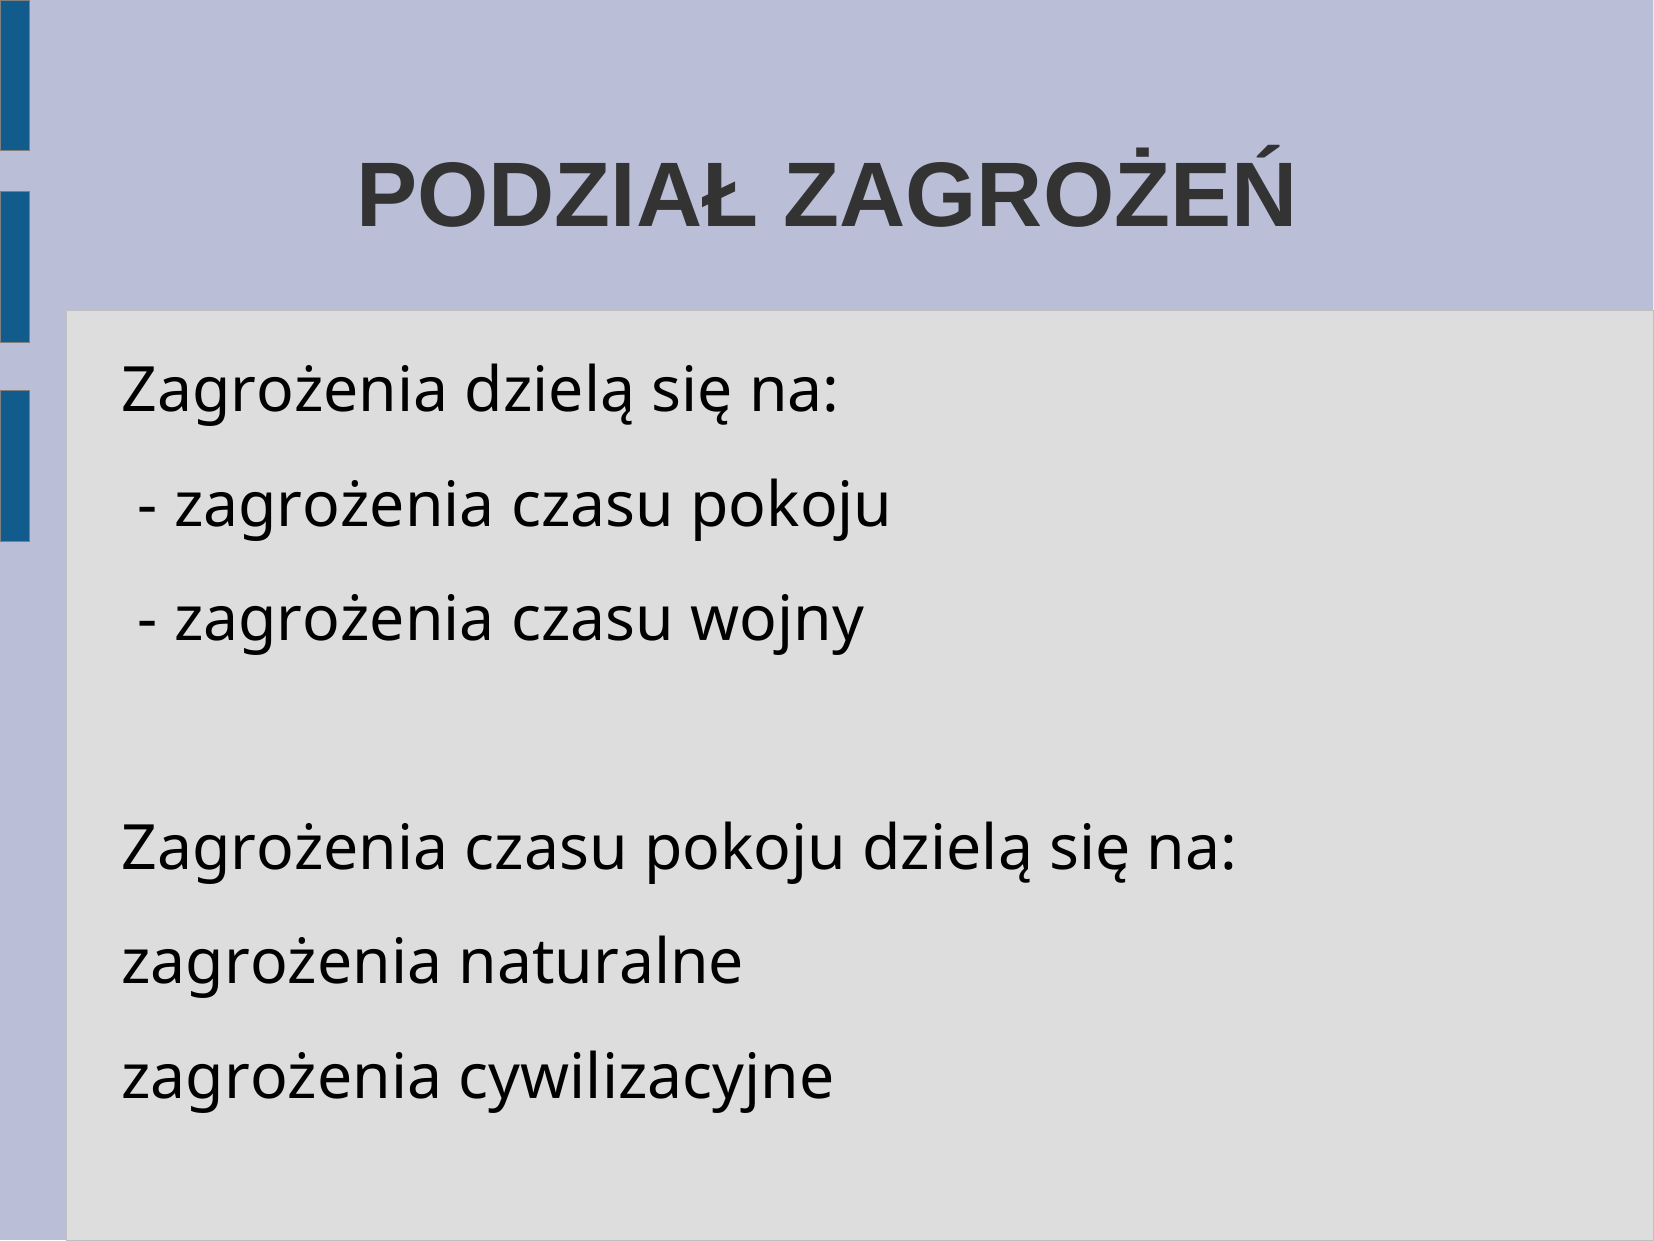

# PODZIAŁ ZAGROŻEŃ
Zagrożenia dzielą się na:
 - zagrożenia czasu pokoju
 - zagrożenia czasu wojny
Zagrożenia czasu pokoju dzielą się na:
zagrożenia naturalne
zagrożenia cywilizacyjne